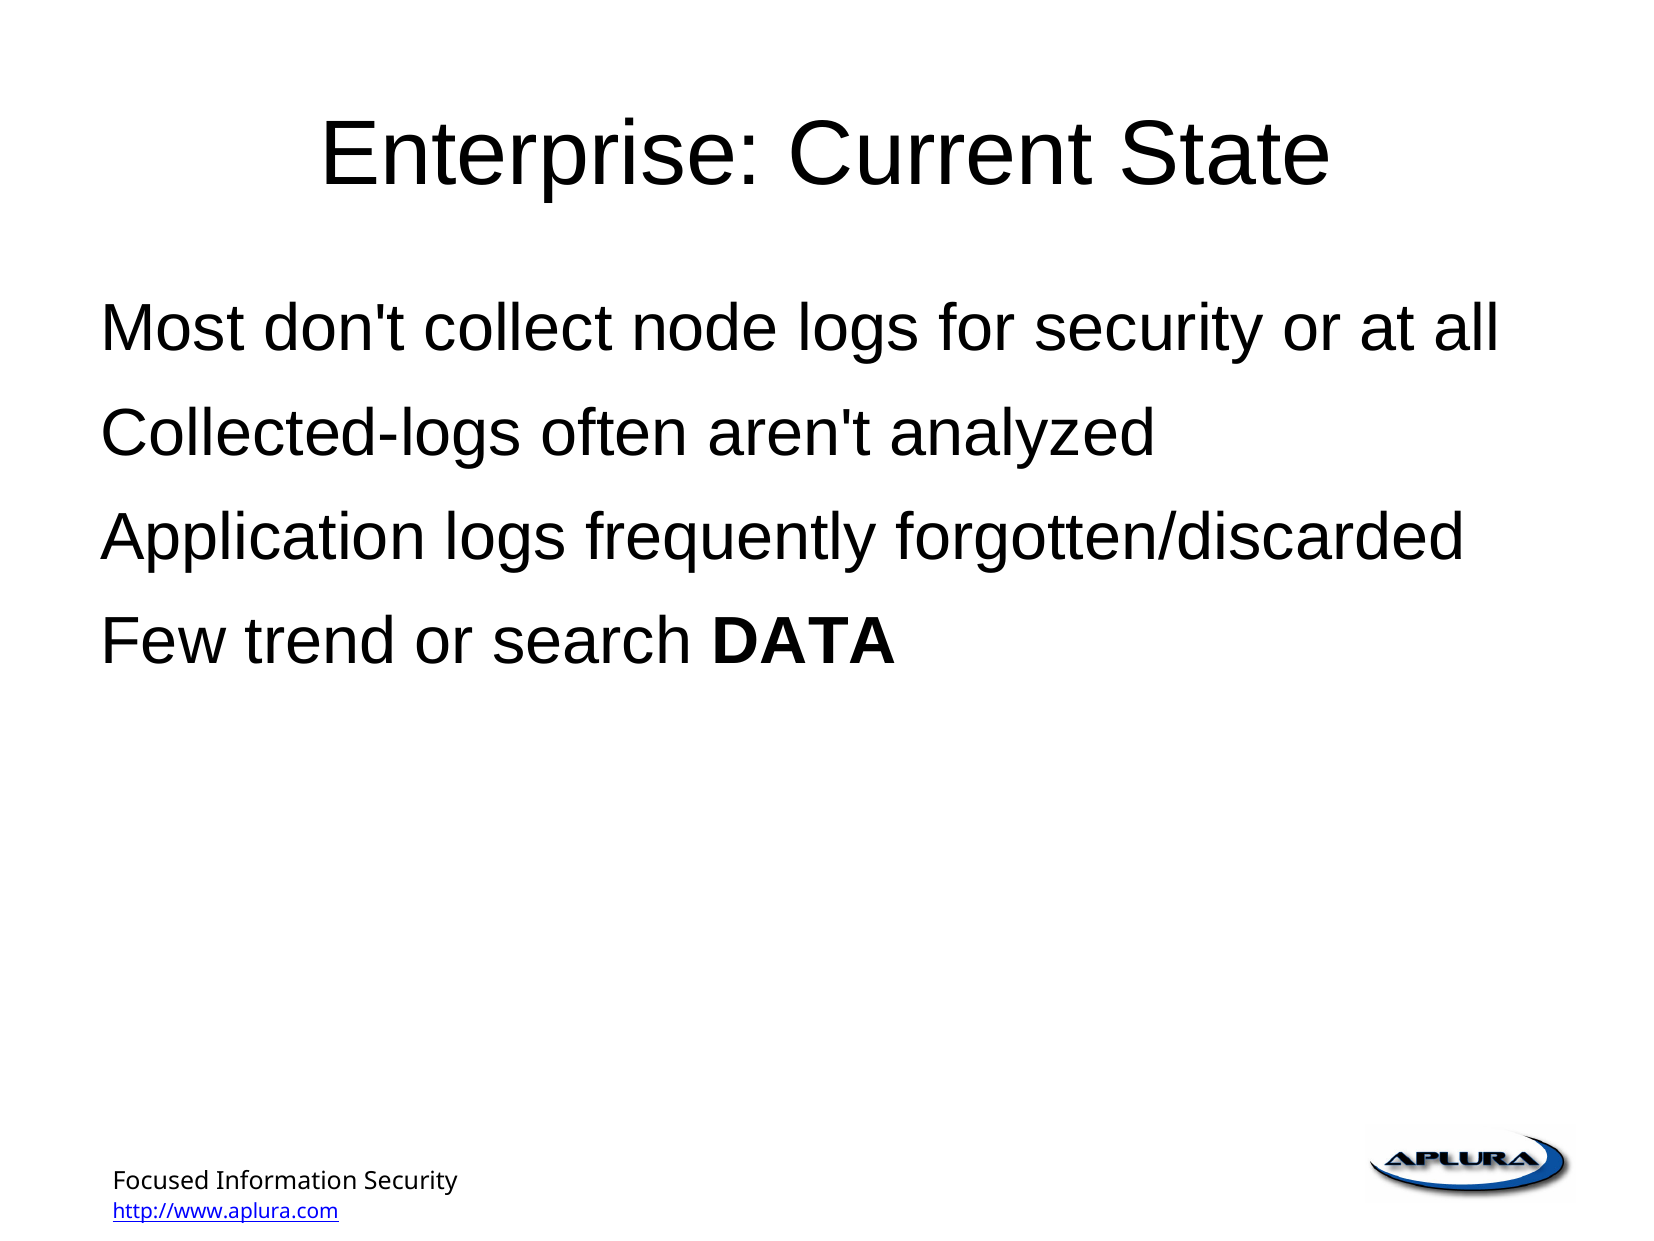

# Enterprise: Current State
Most don't collect node logs for security or at all
Collected-logs often aren't analyzed
Application logs frequently forgotten/discarded
Few trend or search DATA